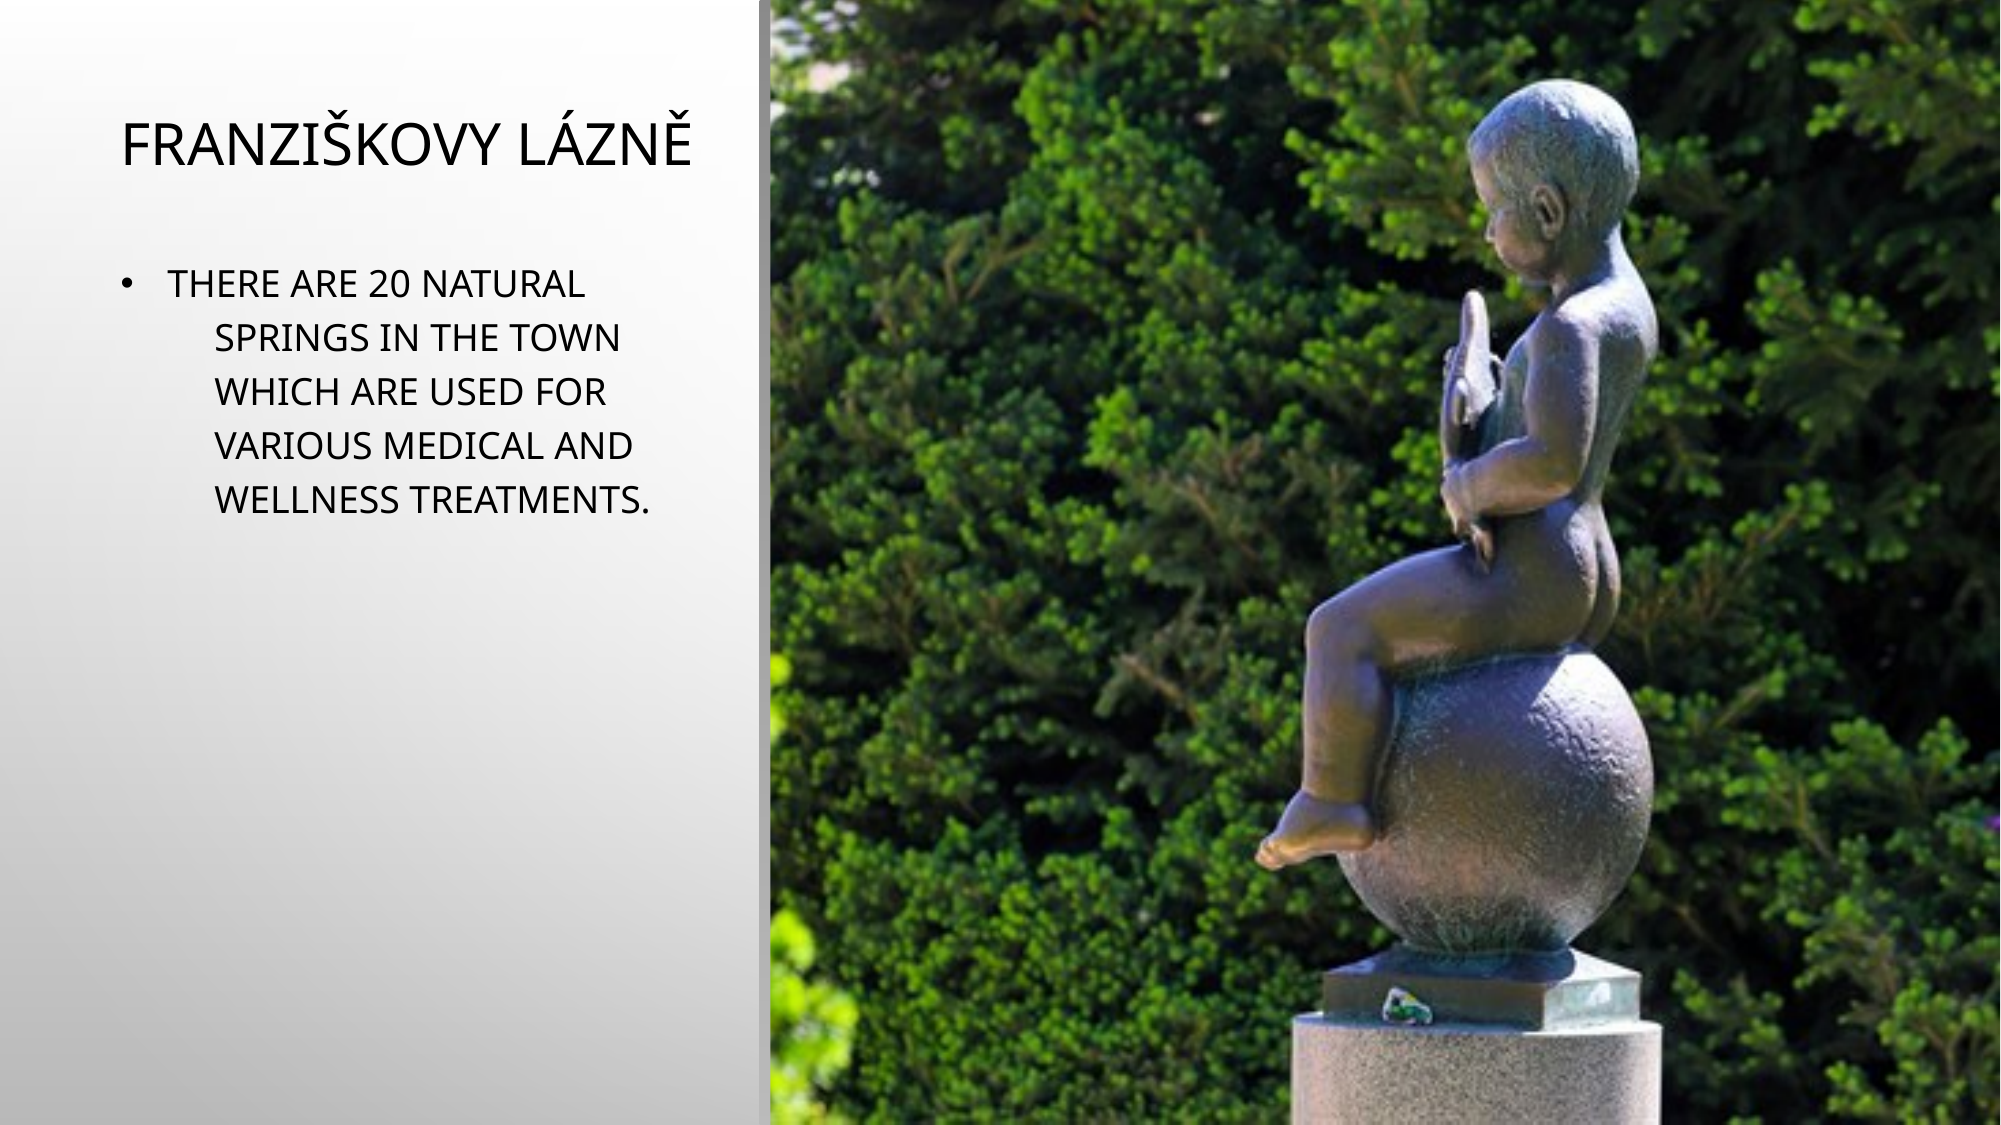

FRANZIŠKOVY LÁZNĚ
# There are 20 natural springs in the town which are used for various medical and wellness treatments.